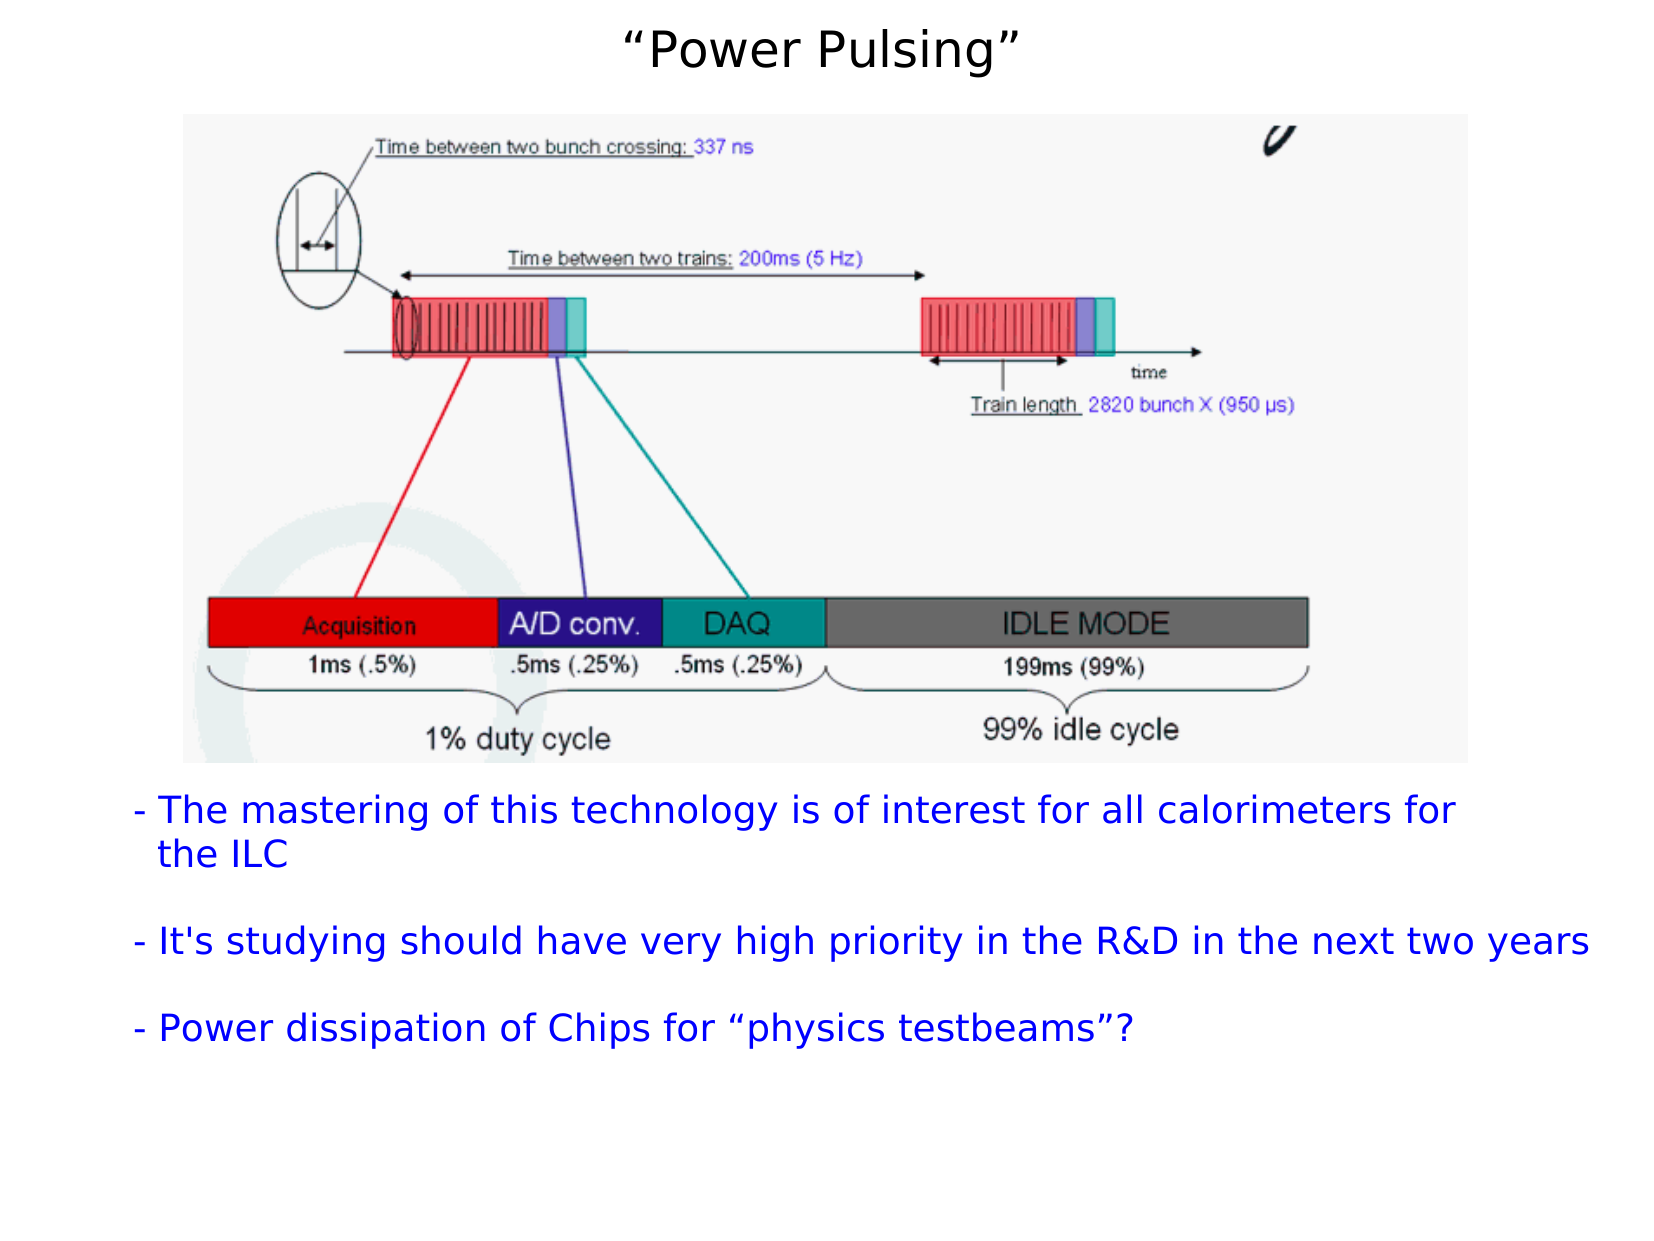

“Power Pulsing”
- The mastering of this technology is of interest for all calorimeters for
 the ILC
- It's studying should have very high priority in the R&D in the next two years
- Power dissipation of Chips for “physics testbeams”?